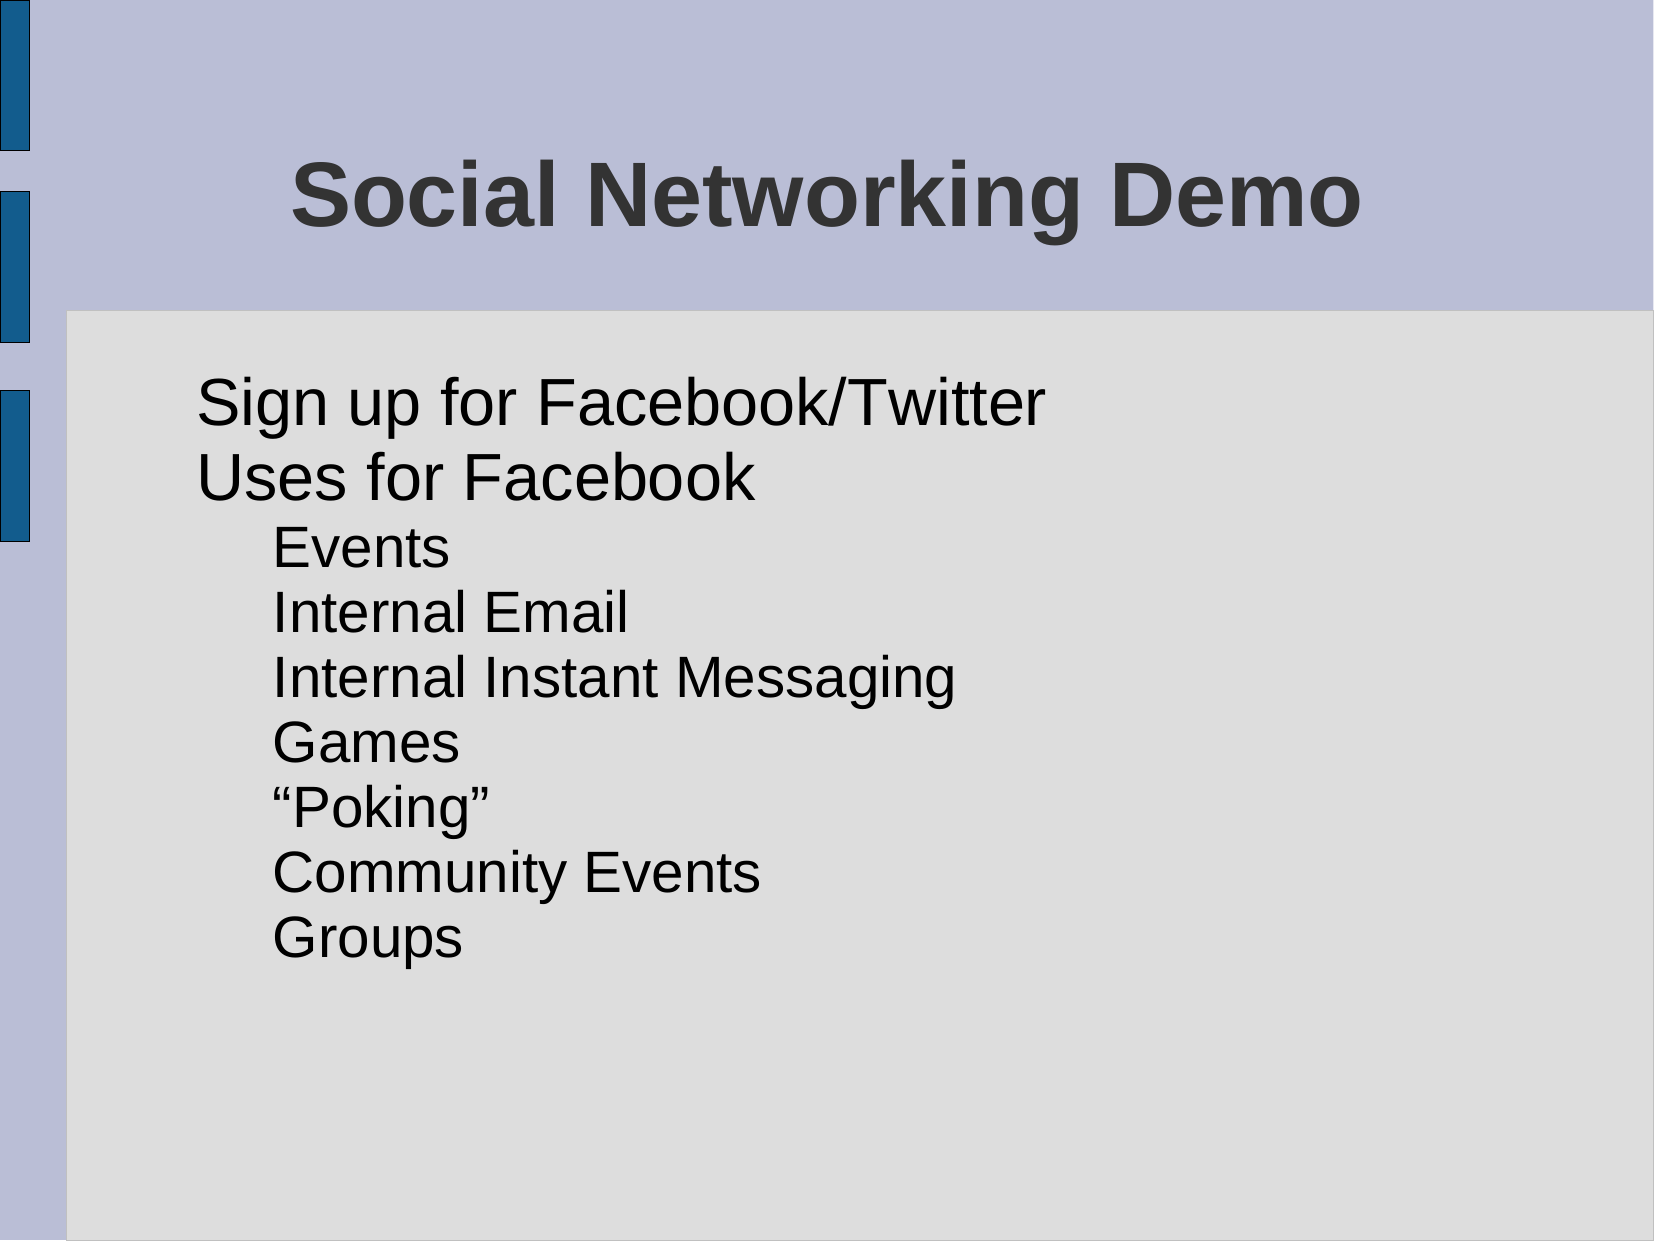

# Social Networking Demo
Sign up for Facebook/Twitter
Uses for Facebook
Events
Internal Email
Internal Instant Messaging
Games
“Poking”
Community Events
Groups